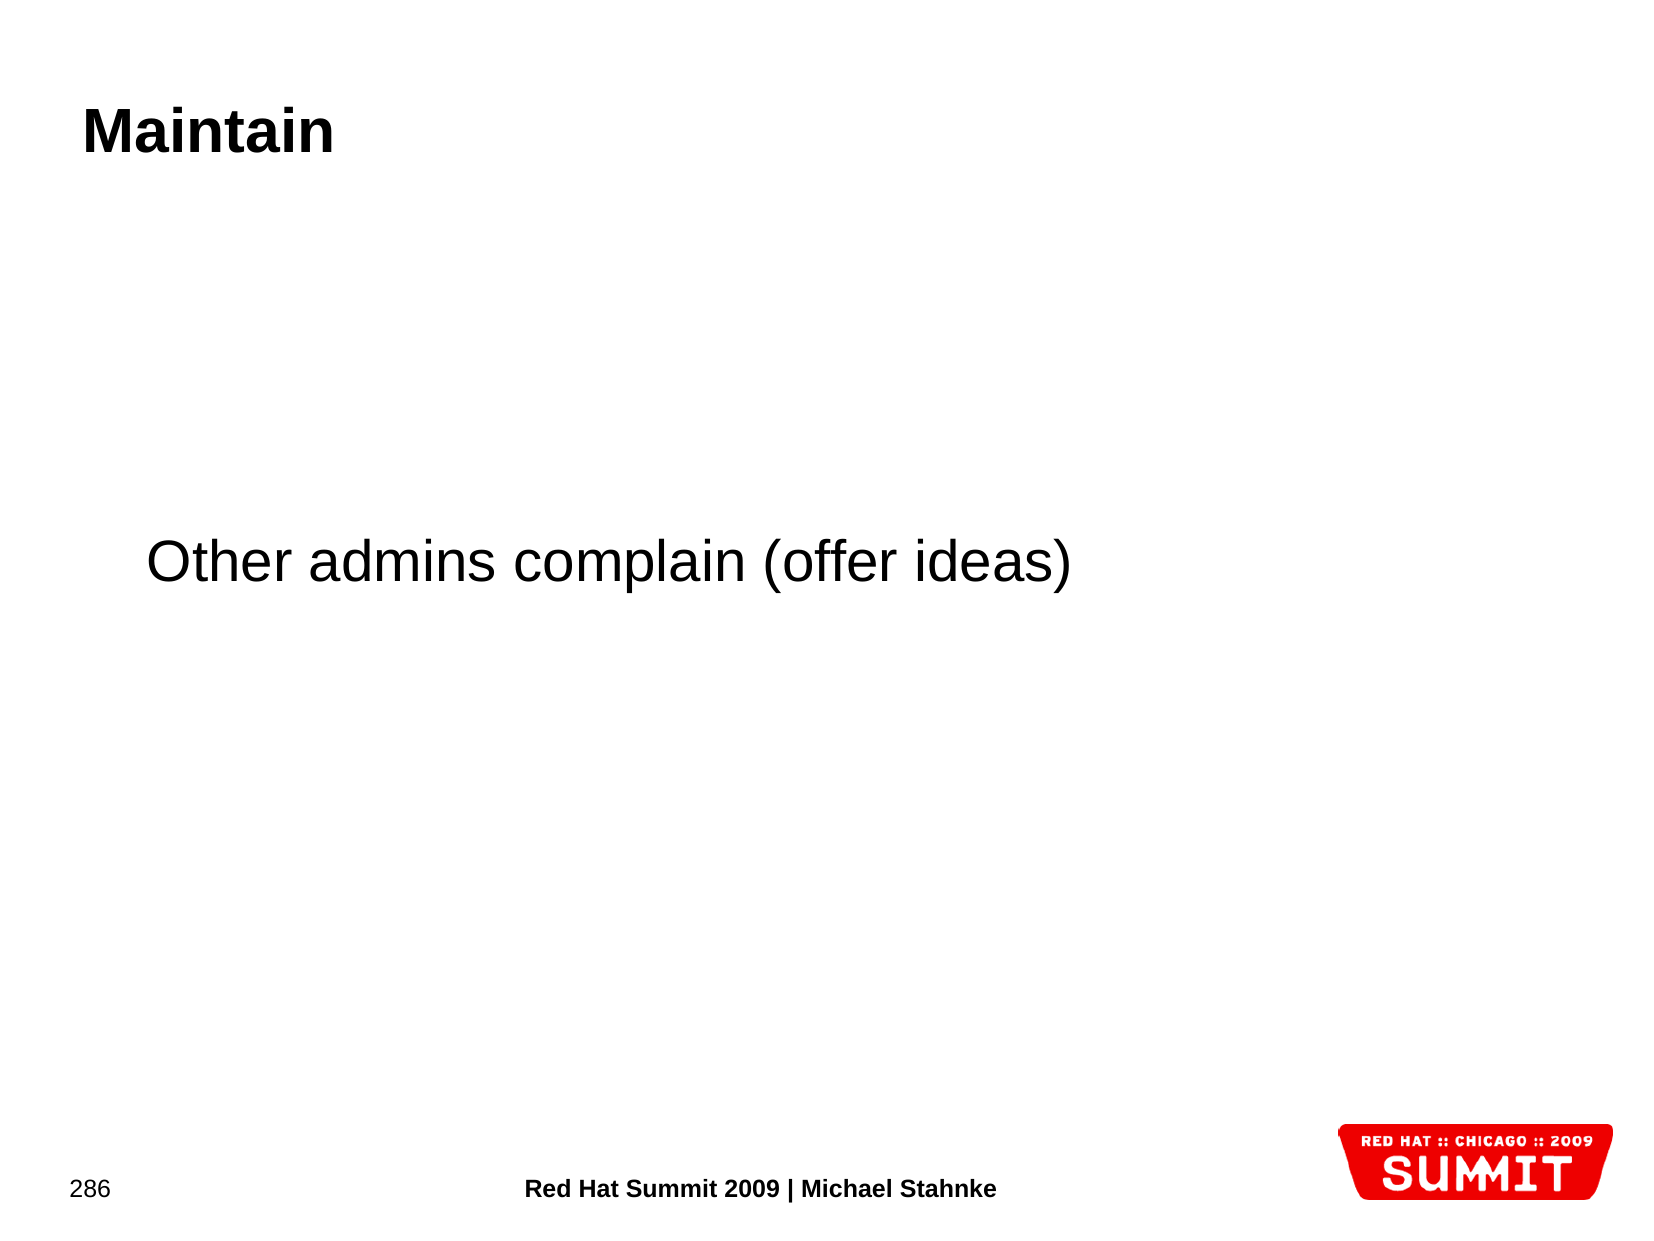

# Maintain
Other admins complain (offer ideas)